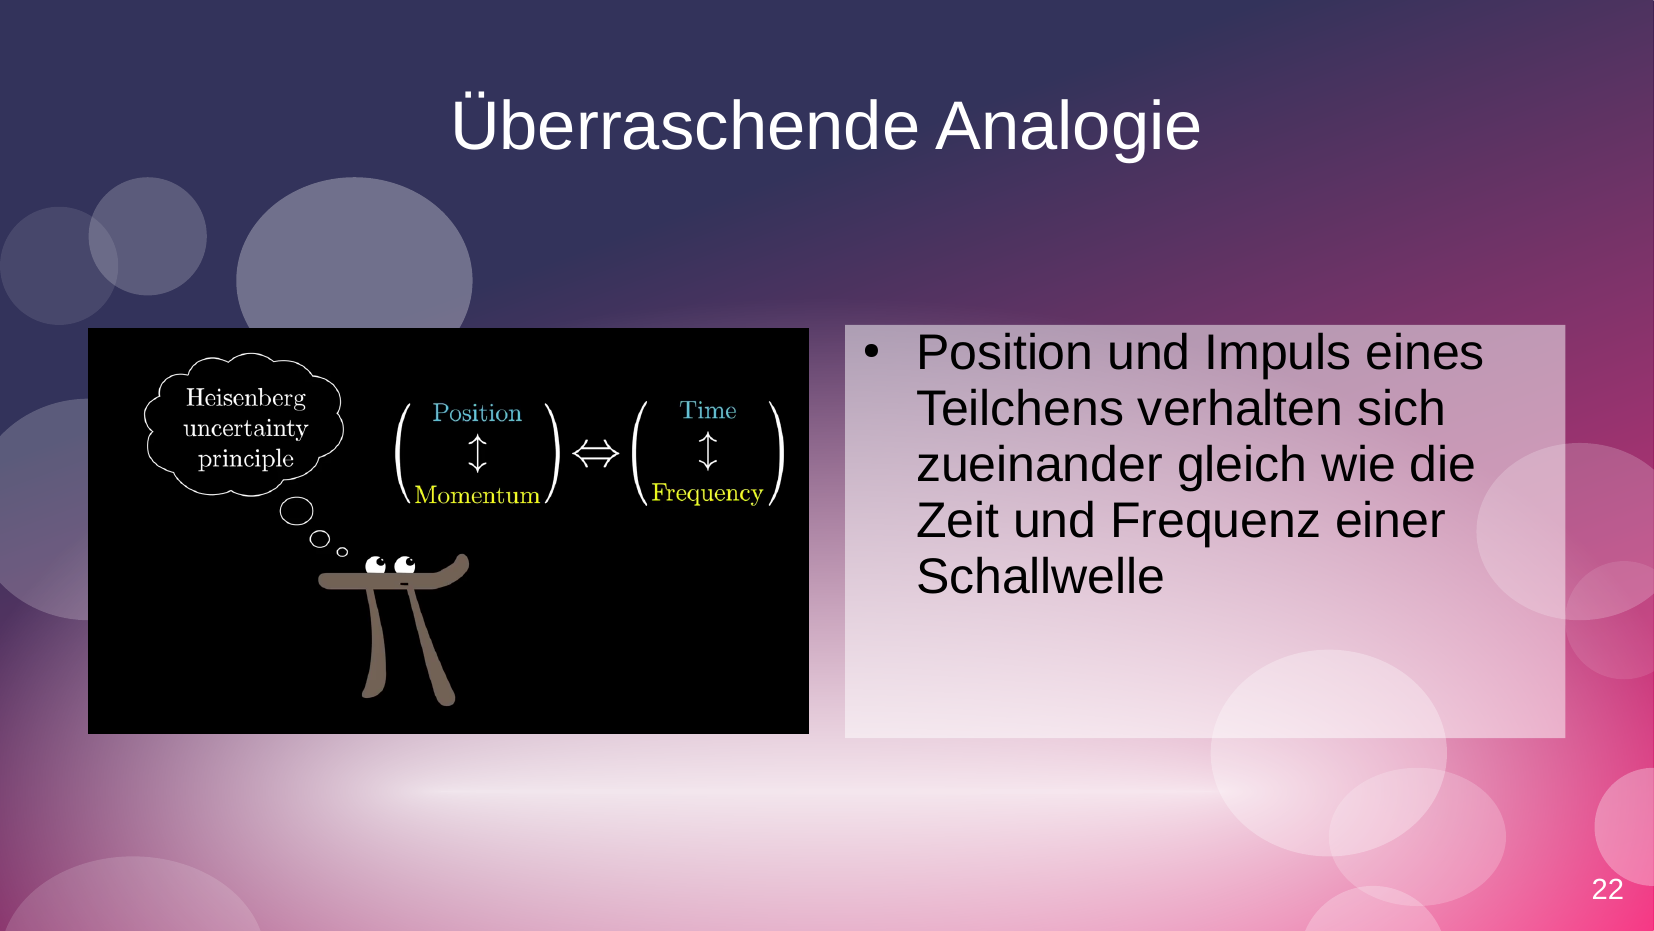

# Überraschende Analogie
Position und Impuls eines Teilchens verhalten sich zueinander gleich wie die Zeit und Frequenz einer Schallwelle